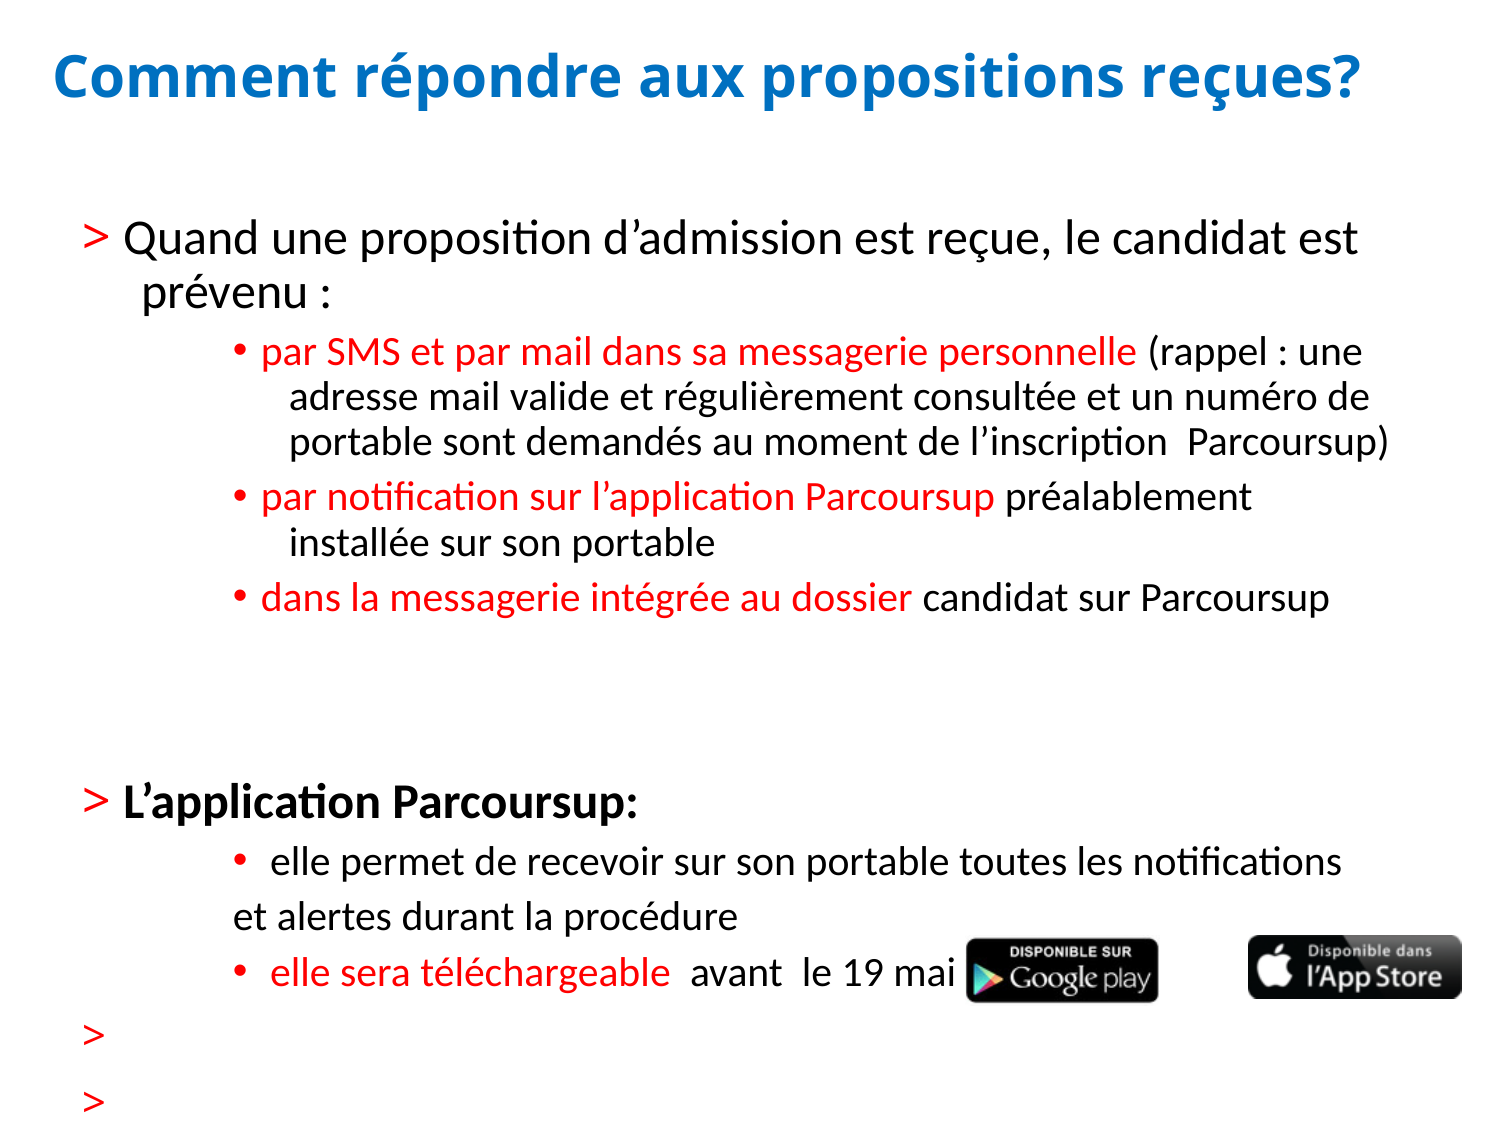

Comment répondre aux propositions reçues?
 Quand une proposition d’admission est reçue, le candidat est prévenu :
par SMS et par mail dans sa messagerie personnelle (rappel : une adresse mail valide et régulièrement consultée et un numéro de portable sont demandés au moment de l’inscription Parcoursup)
par notification sur l’application Parcoursup préalablement installée sur son portable
dans la messagerie intégrée au dossier candidat sur Parcoursup
 L’application Parcoursup:
 elle permet de recevoir sur son portable toutes les notifications
et alertes durant la procédure
 elle sera téléchargeable avant le 19 mai sur et